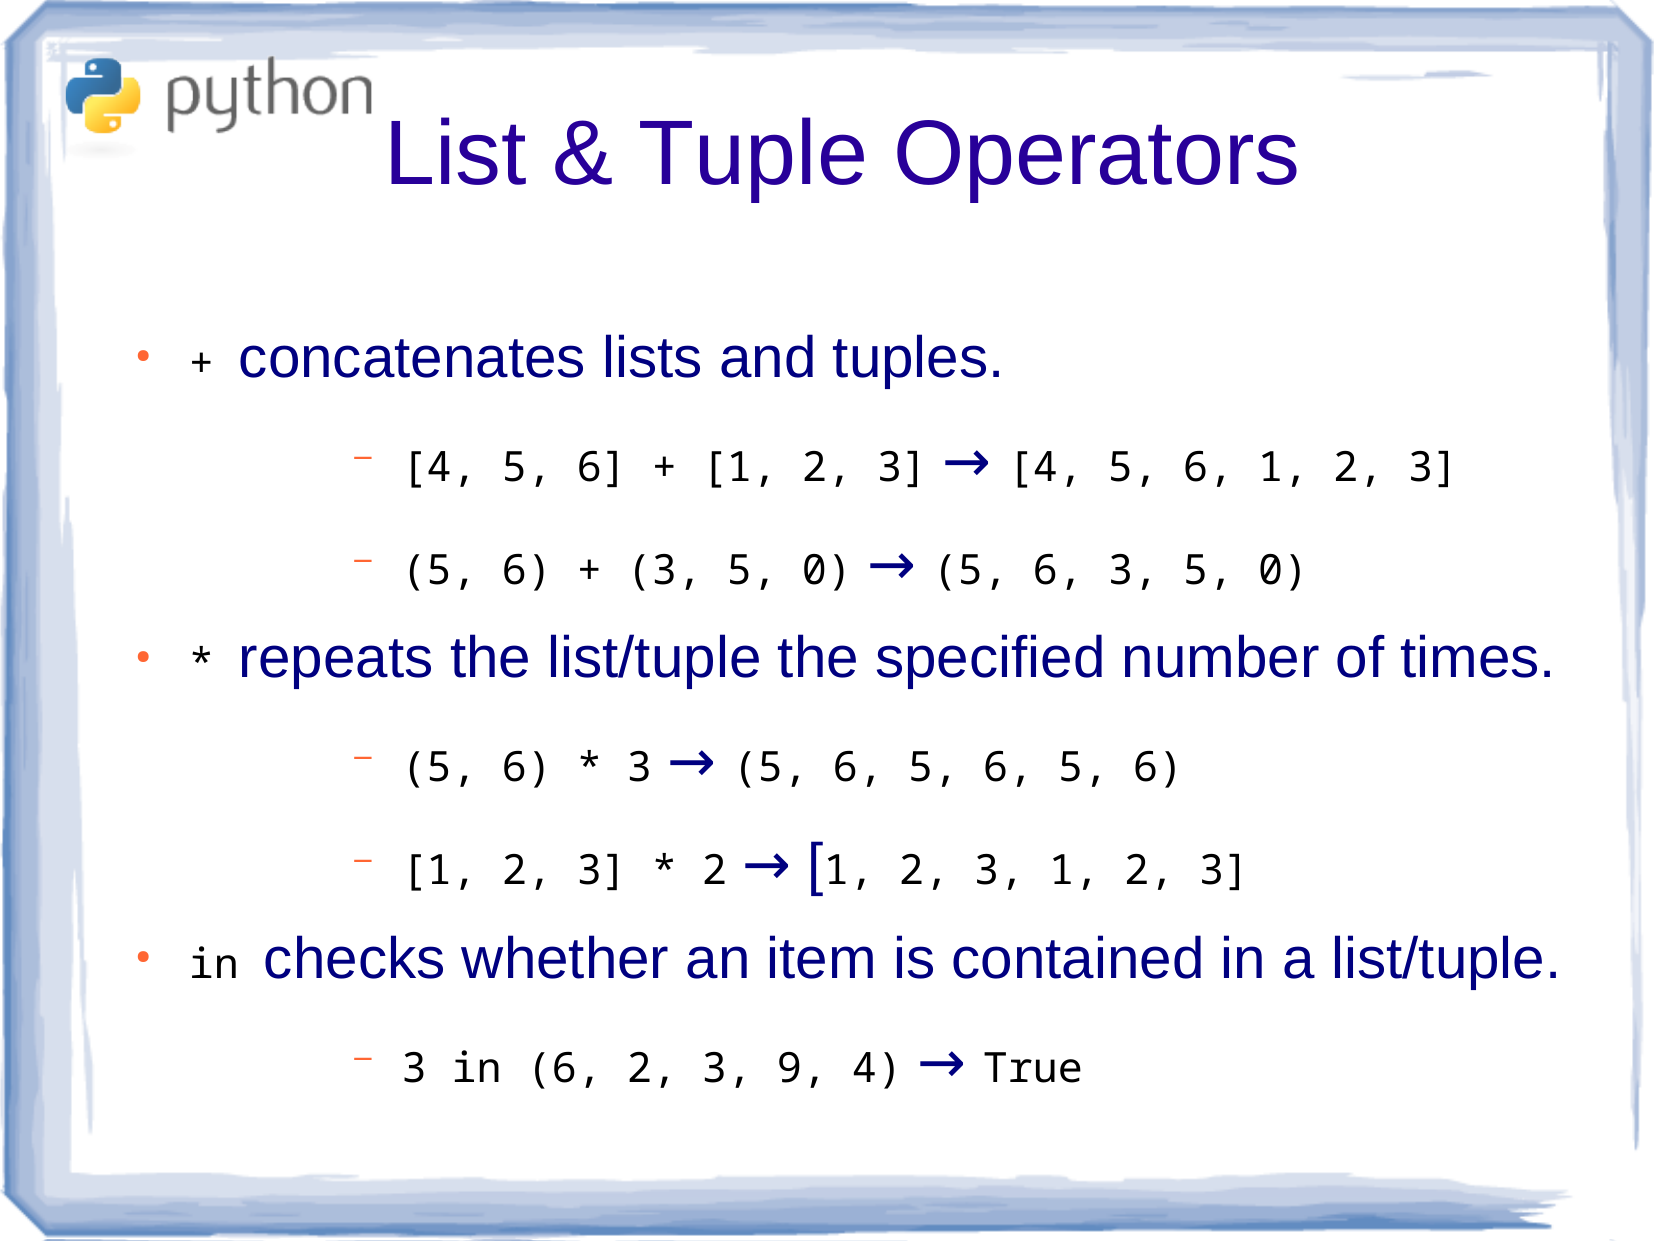

# List & Tuple Operators
+ concatenates lists and tuples.
[4, 5, 6] + [1, 2, 3] → [4, 5, 6, 1, 2, 3]
(5, 6) + (3, 5, 0) → (5, 6, 3, 5, 0)
* repeats the list/tuple the specified number of times.
(5, 6) * 3 → (5, 6, 5, 6, 5, 6)
[1, 2, 3] * 2 → [1, 2, 3, 1, 2, 3]
in checks whether an item is contained in a list/tuple.
3 in (6, 2, 3, 9, 4) → True